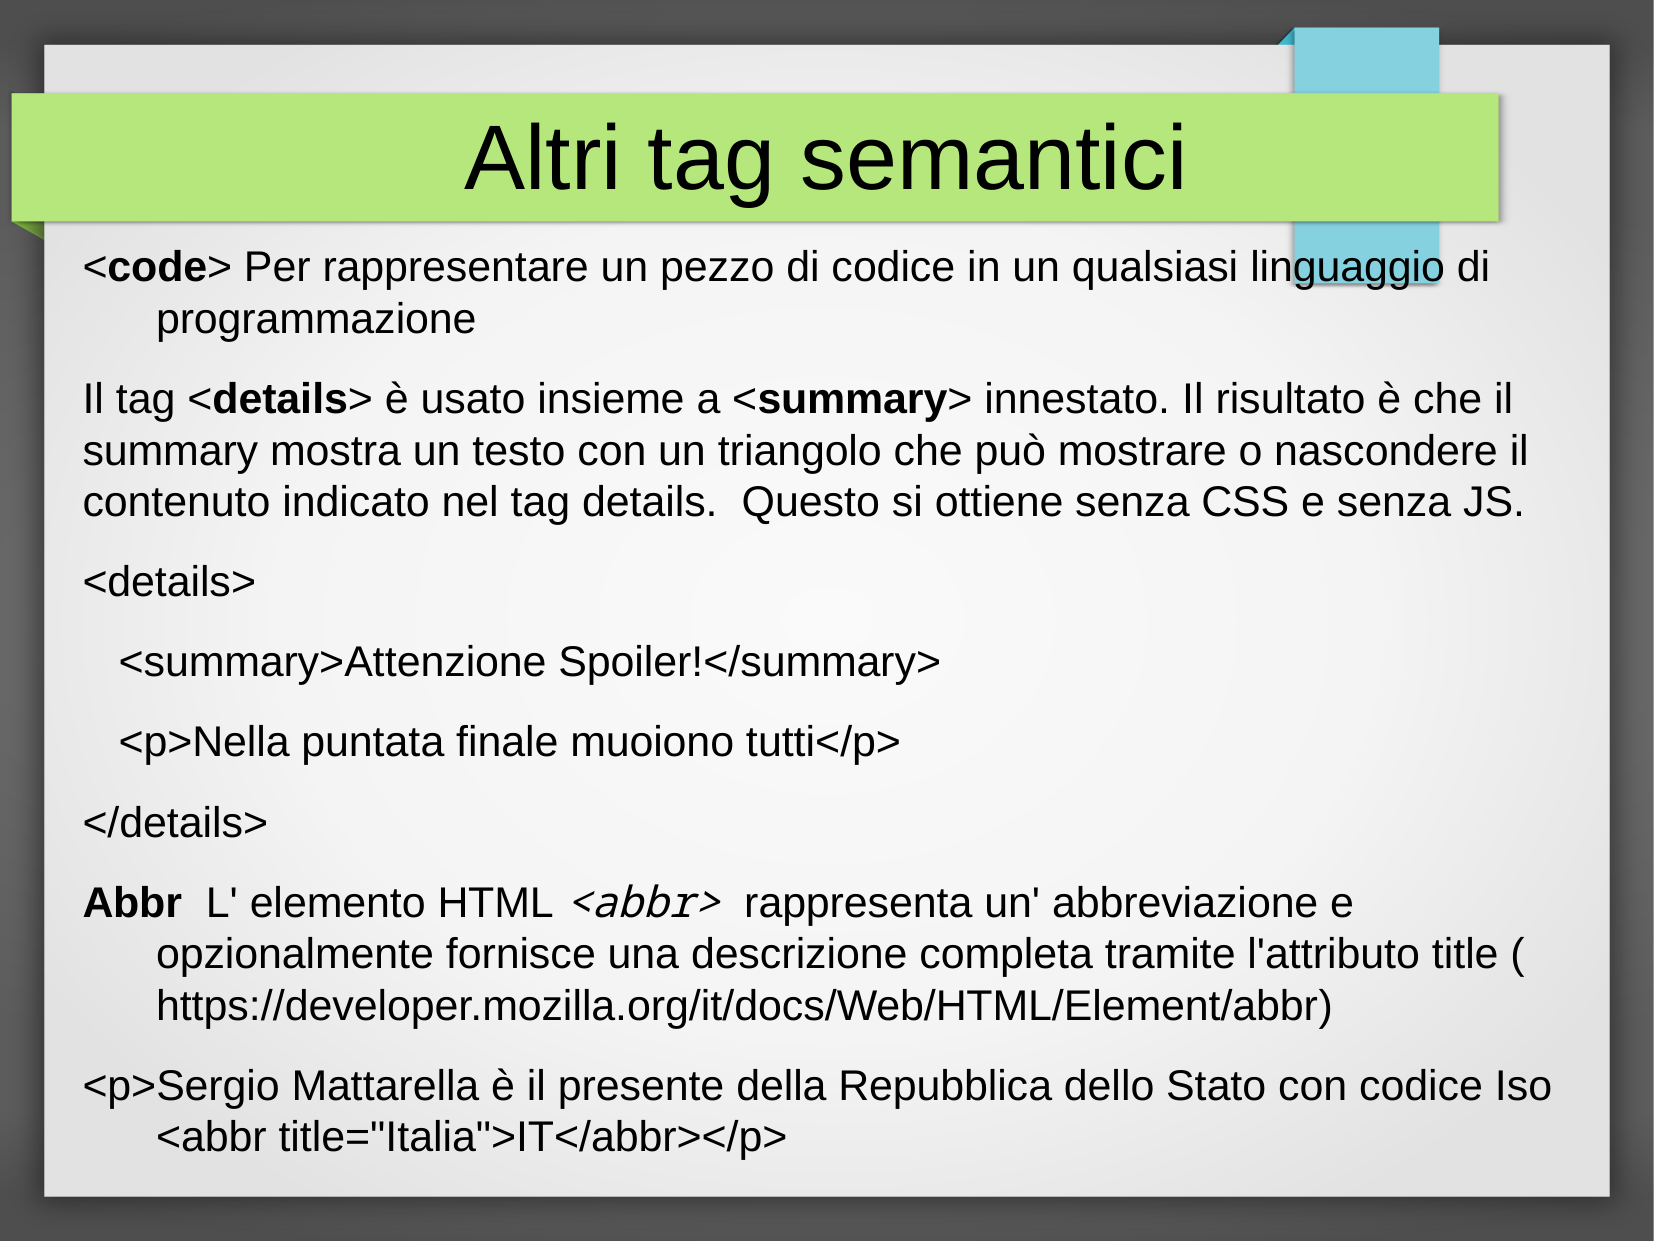

# Altri tag semantici
<code> Per rappresentare un pezzo di codice in un qualsiasi linguaggio di programmazione
Il tag <details> è usato insieme a <summary> innestato. Il risultato è che il summary mostra un testo con un triangolo che può mostrare o nascondere il contenuto indicato nel tag details.  Questo si ottiene senza CSS e senza JS.
<details>
   <summary>Attenzione Spoiler!</summary>
   <p>Nella puntata finale muoiono tutti</p>
</details>
Abbr  L' elemento HTML <abbr>  rappresenta un' abbreviazione e opzionalmente fornisce una descrizione completa tramite l'attributo title (https://developer.mozilla.org/it/docs/Web/HTML/Element/abbr)
<p>Sergio Mattarella è il presente della Repubblica dello Stato con codice Iso <abbr title="Italia">IT</abbr></p>